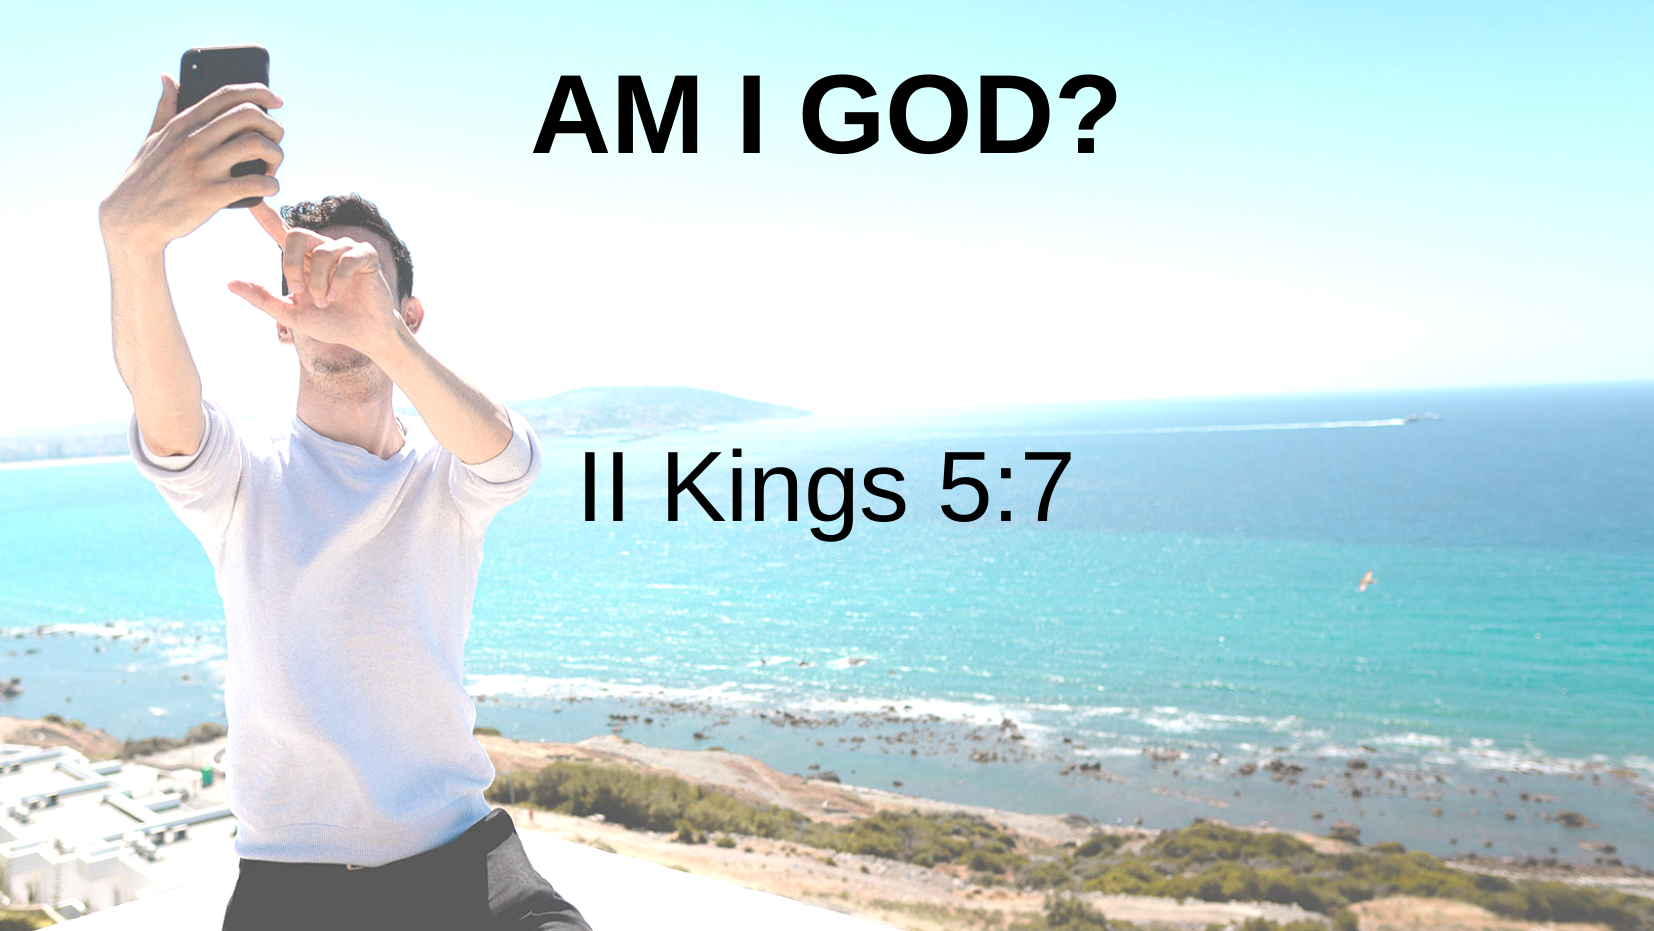

# AM I GOD?
II Kings 5:7